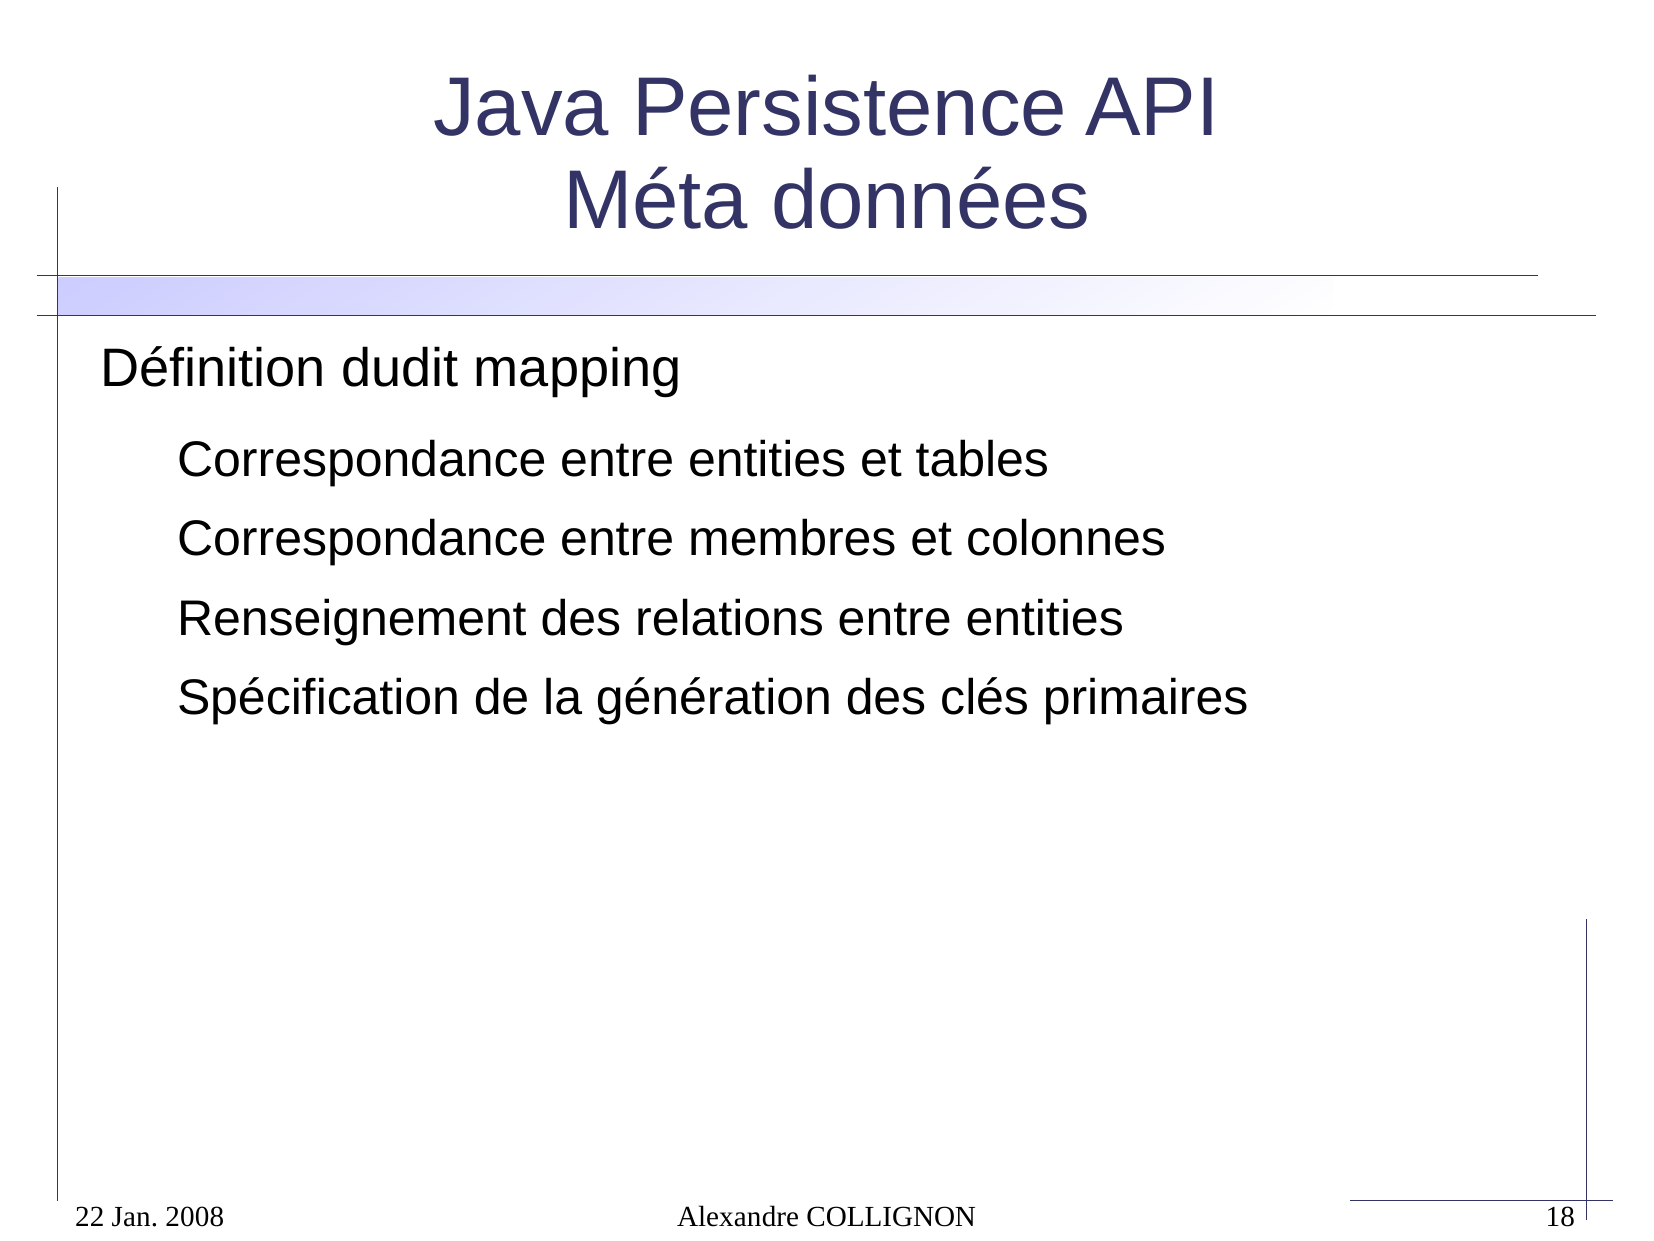

# Java Persistence API Méta données
Définition dudit mapping
Correspondance entre entities et tables
Correspondance entre membres et colonnes
Renseignement des relations entre entities
Spécification de la génération des clés primaires
22 Jan. 2008
Alexandre COLLIGNON
18